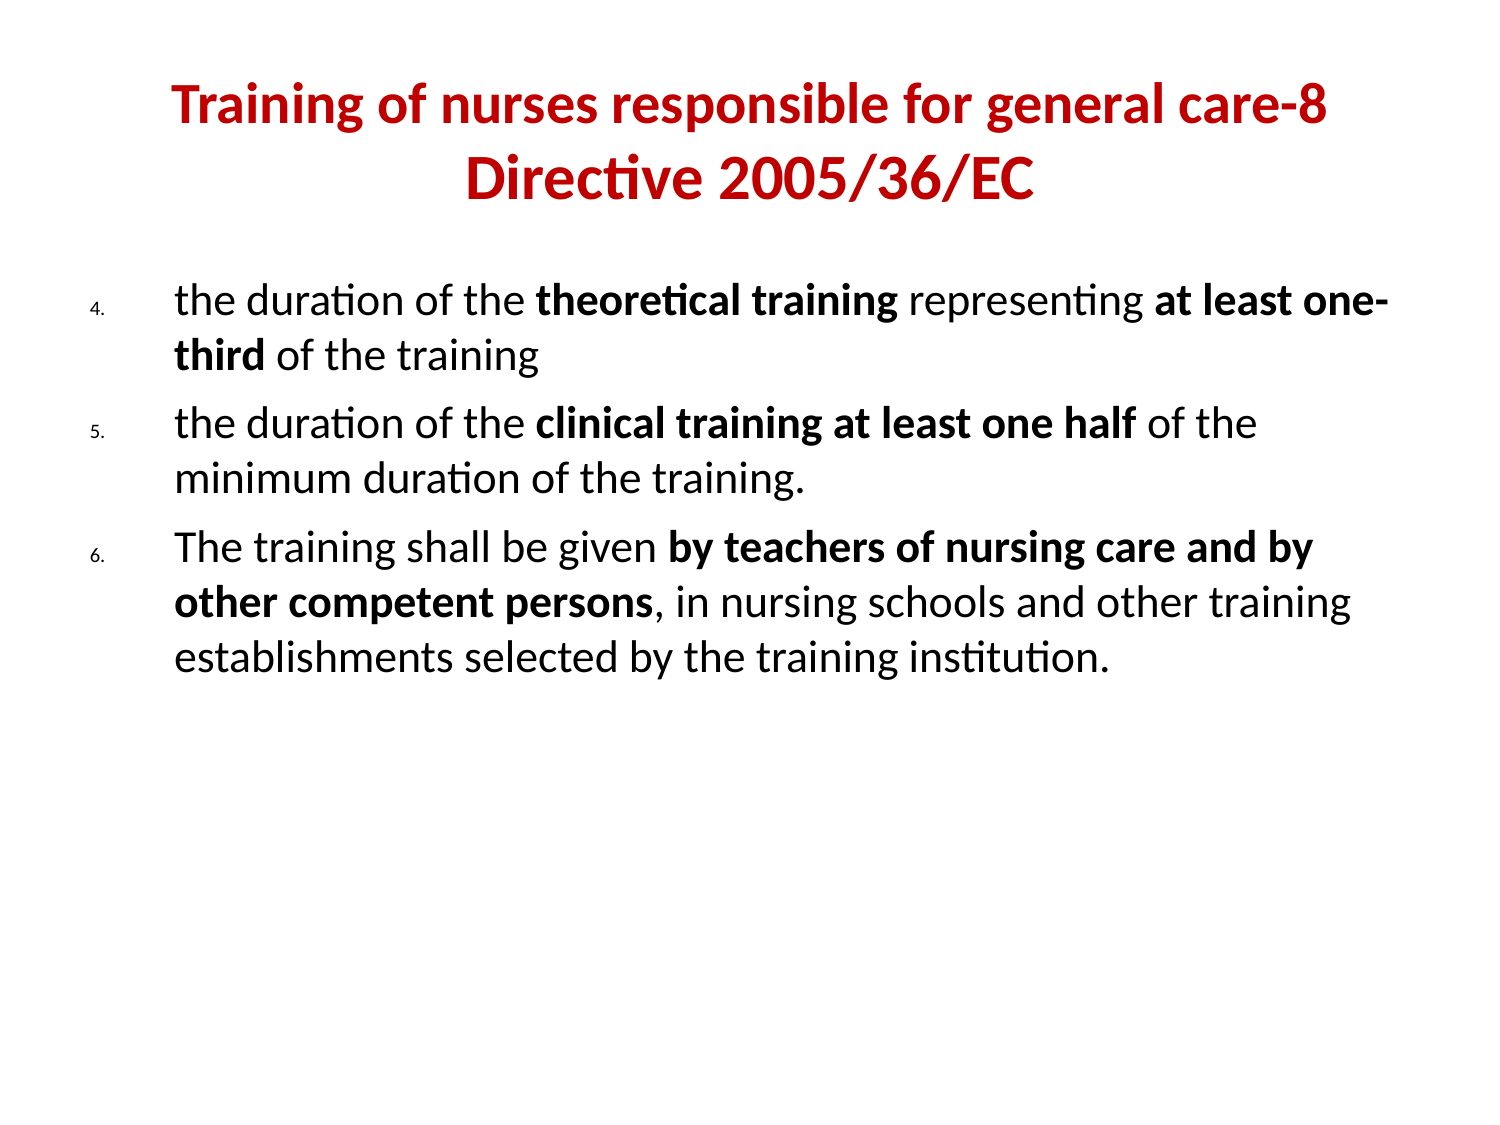

# Training of nurses responsible for general care-8 Directive 2005/36/EC
the duration of the theoretical training representing at least one-third of the training
the duration of the clinical training at least one half of the minimum duration of the training.
The training shall be given by teachers of nursing care and by other competent persons, in nursing schools and other training establishments selected by the training institution.